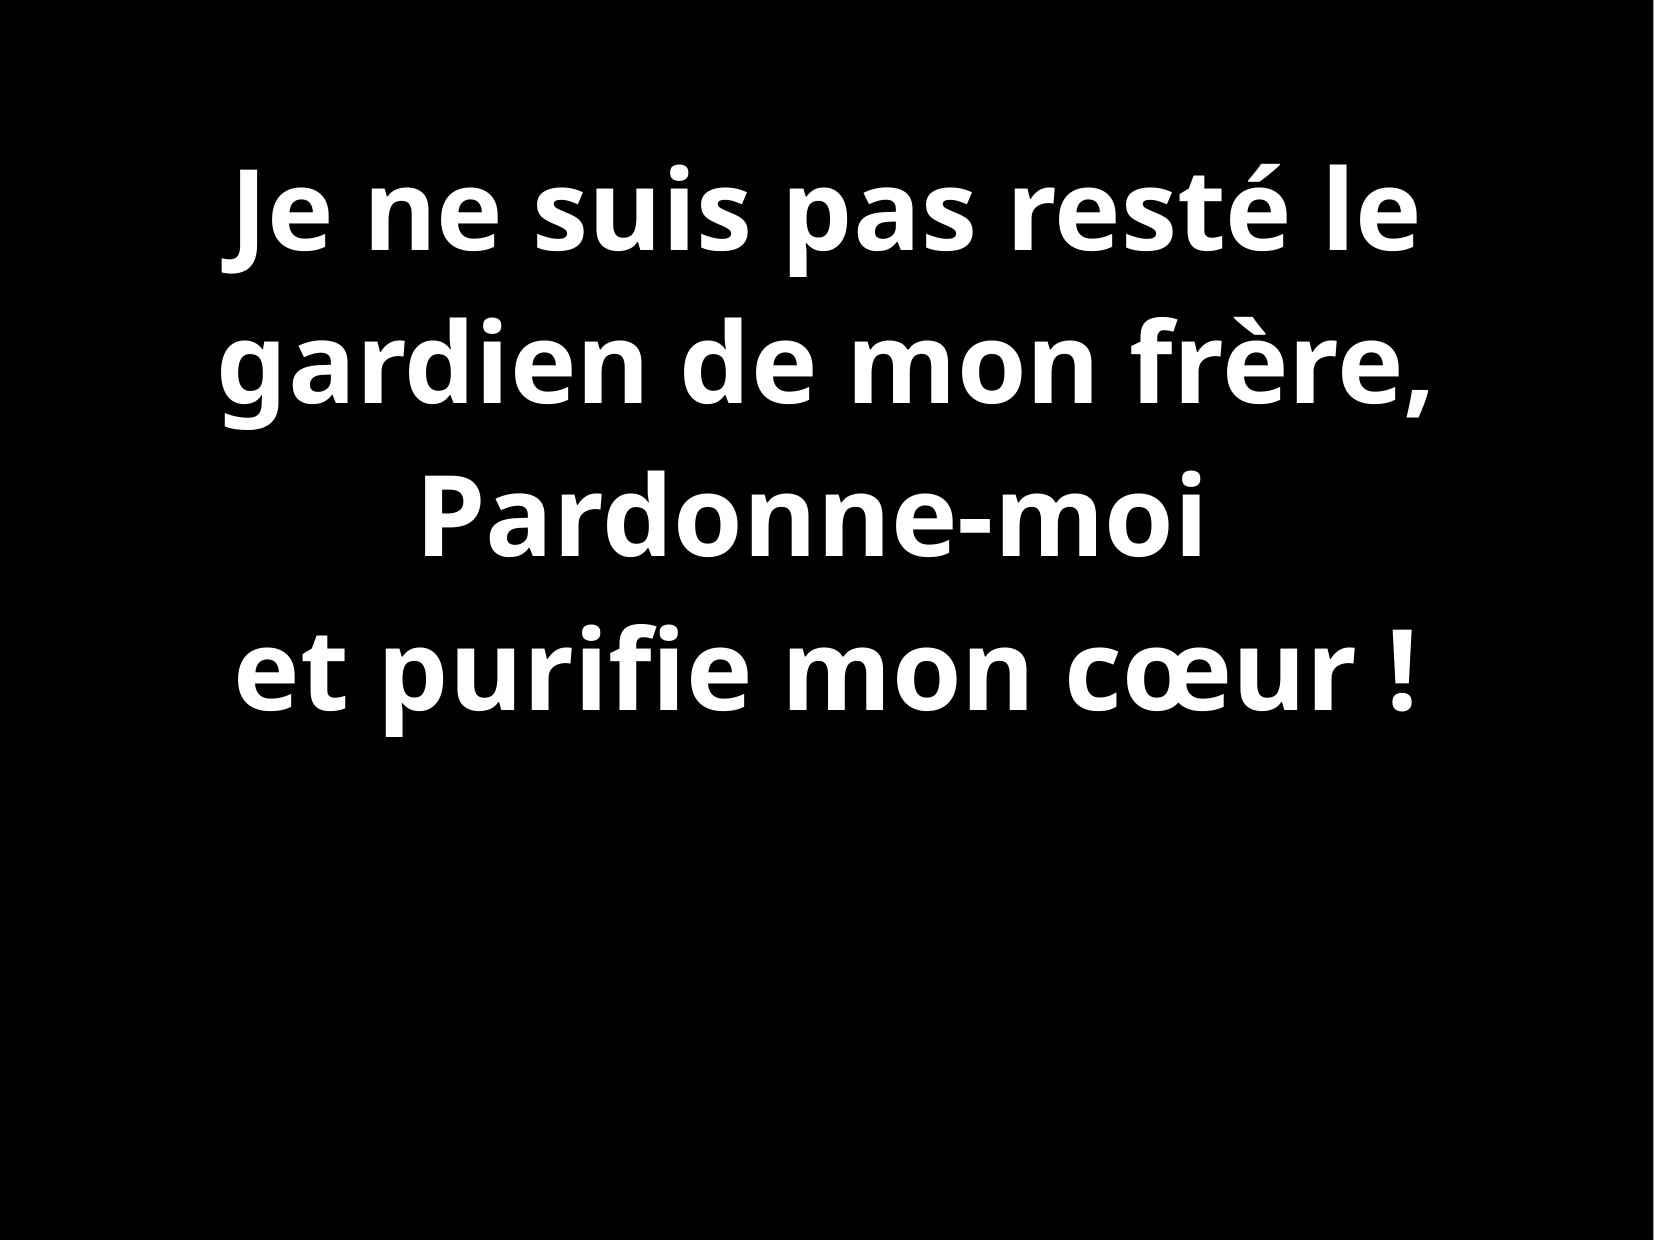

# Je ne suis pas resté le gardien de mon frère,
Pardonne-moi
et purifie mon cœur !